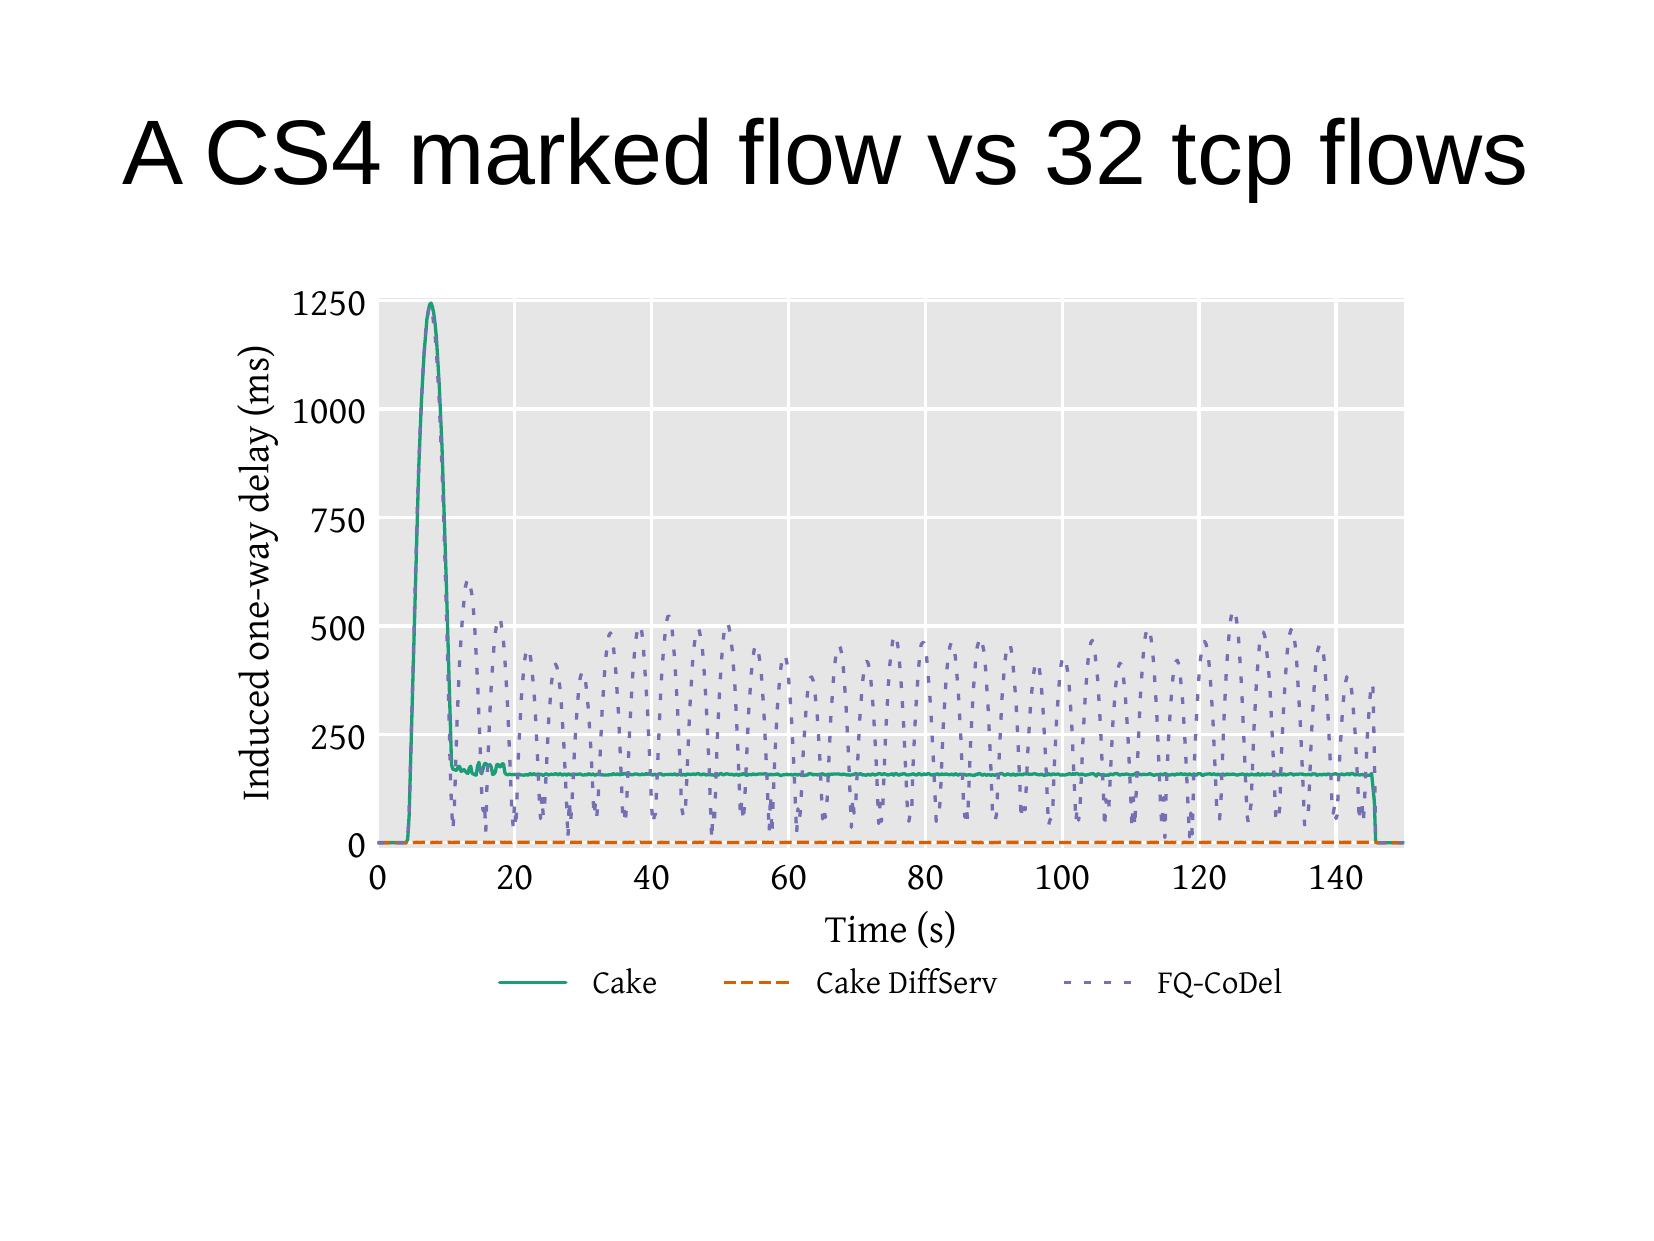

# A CS4 marked flow vs 32 tcp flows